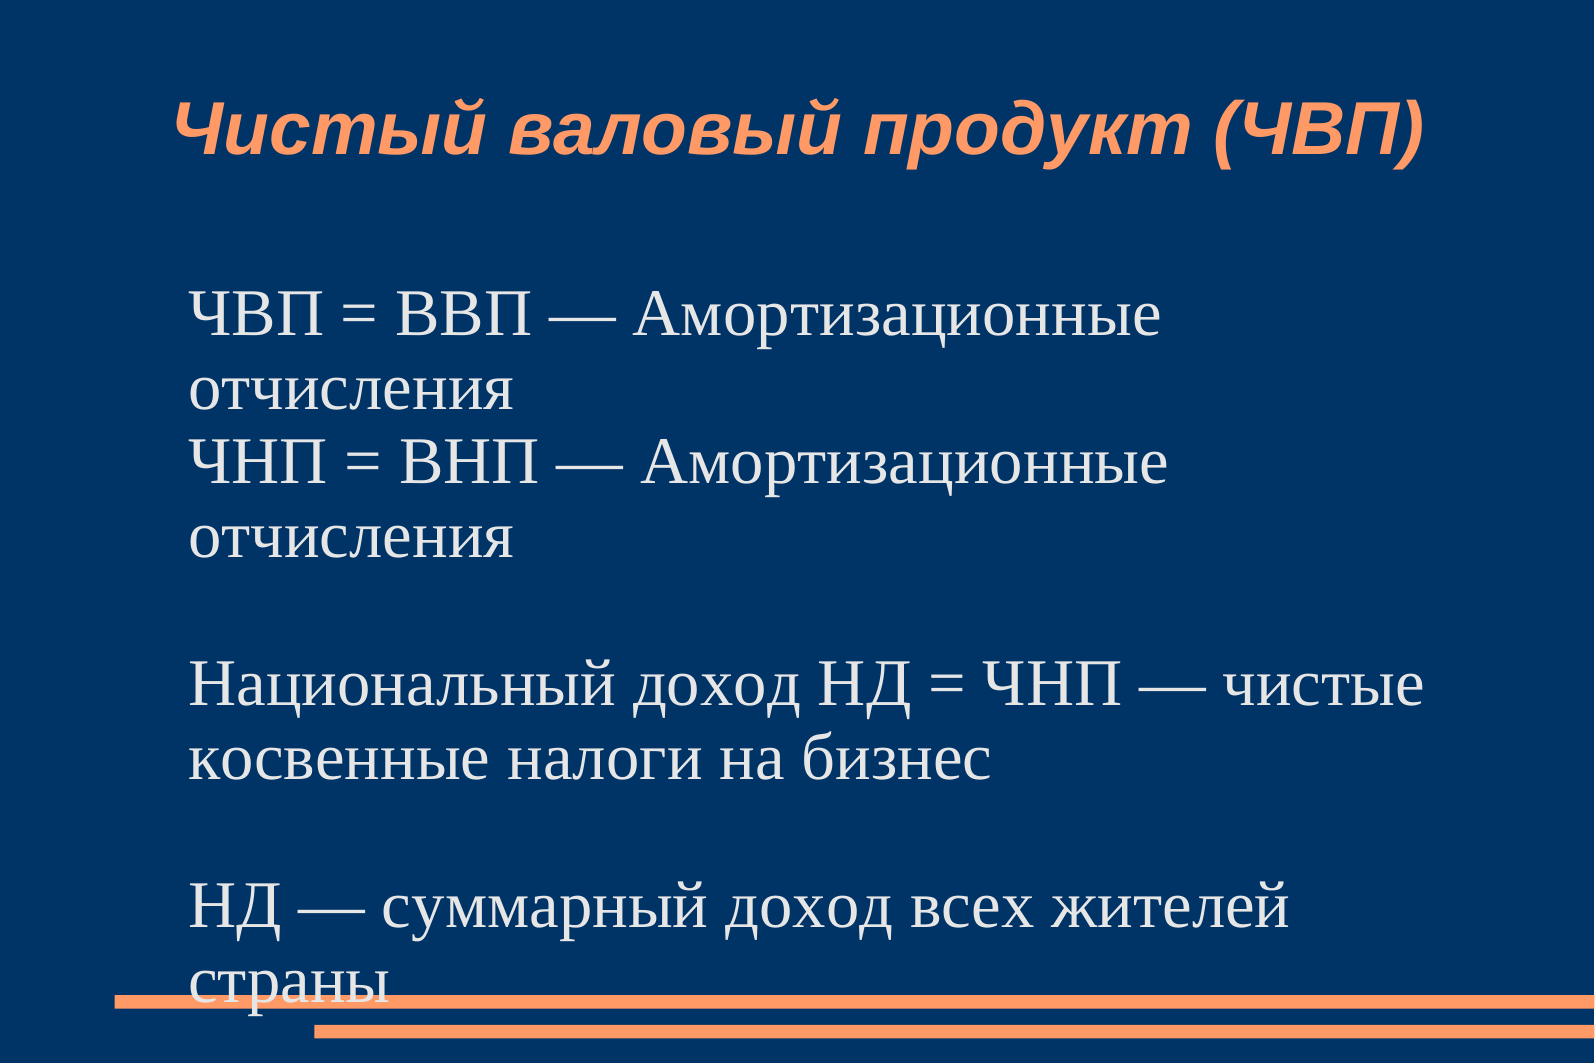

# Чистый валовый продукт (ЧВП)
ЧВП = ВВП — Амортизационные отчисления
ЧНП = ВНП — Амортизационные отчисления
Национальный доход НД = ЧНП — чистые косвенные налоги на бизнес
НД — суммарный доход всех жителей страны